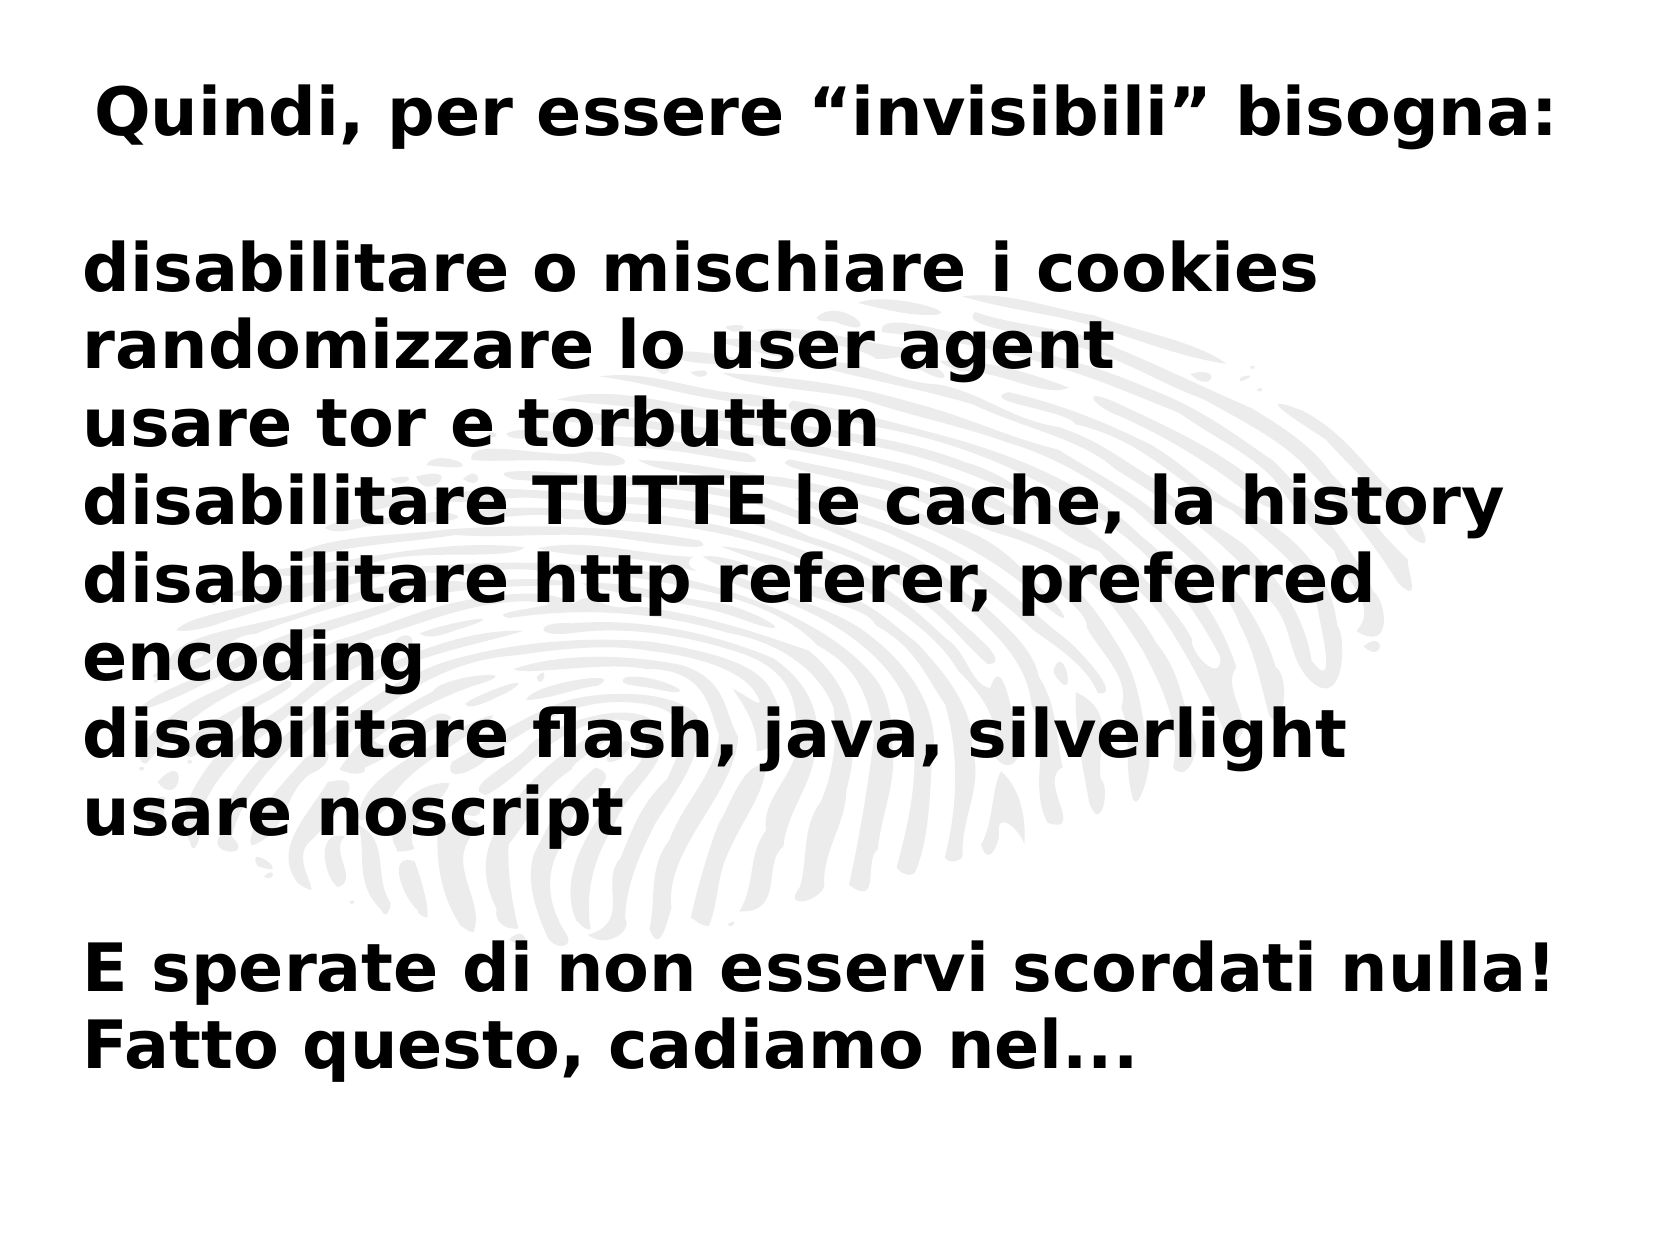

# Quindi, per essere “invisibili” bisogna:
disabilitare o mischiare i cookies
randomizzare lo user agent
usare tor e torbutton
disabilitare TUTTE le cache, la history
disabilitare http referer, preferred encoding
disabilitare flash, java, silverlight
usare noscript
E sperate di non esservi scordati nulla!
Fatto questo, cadiamo nel...